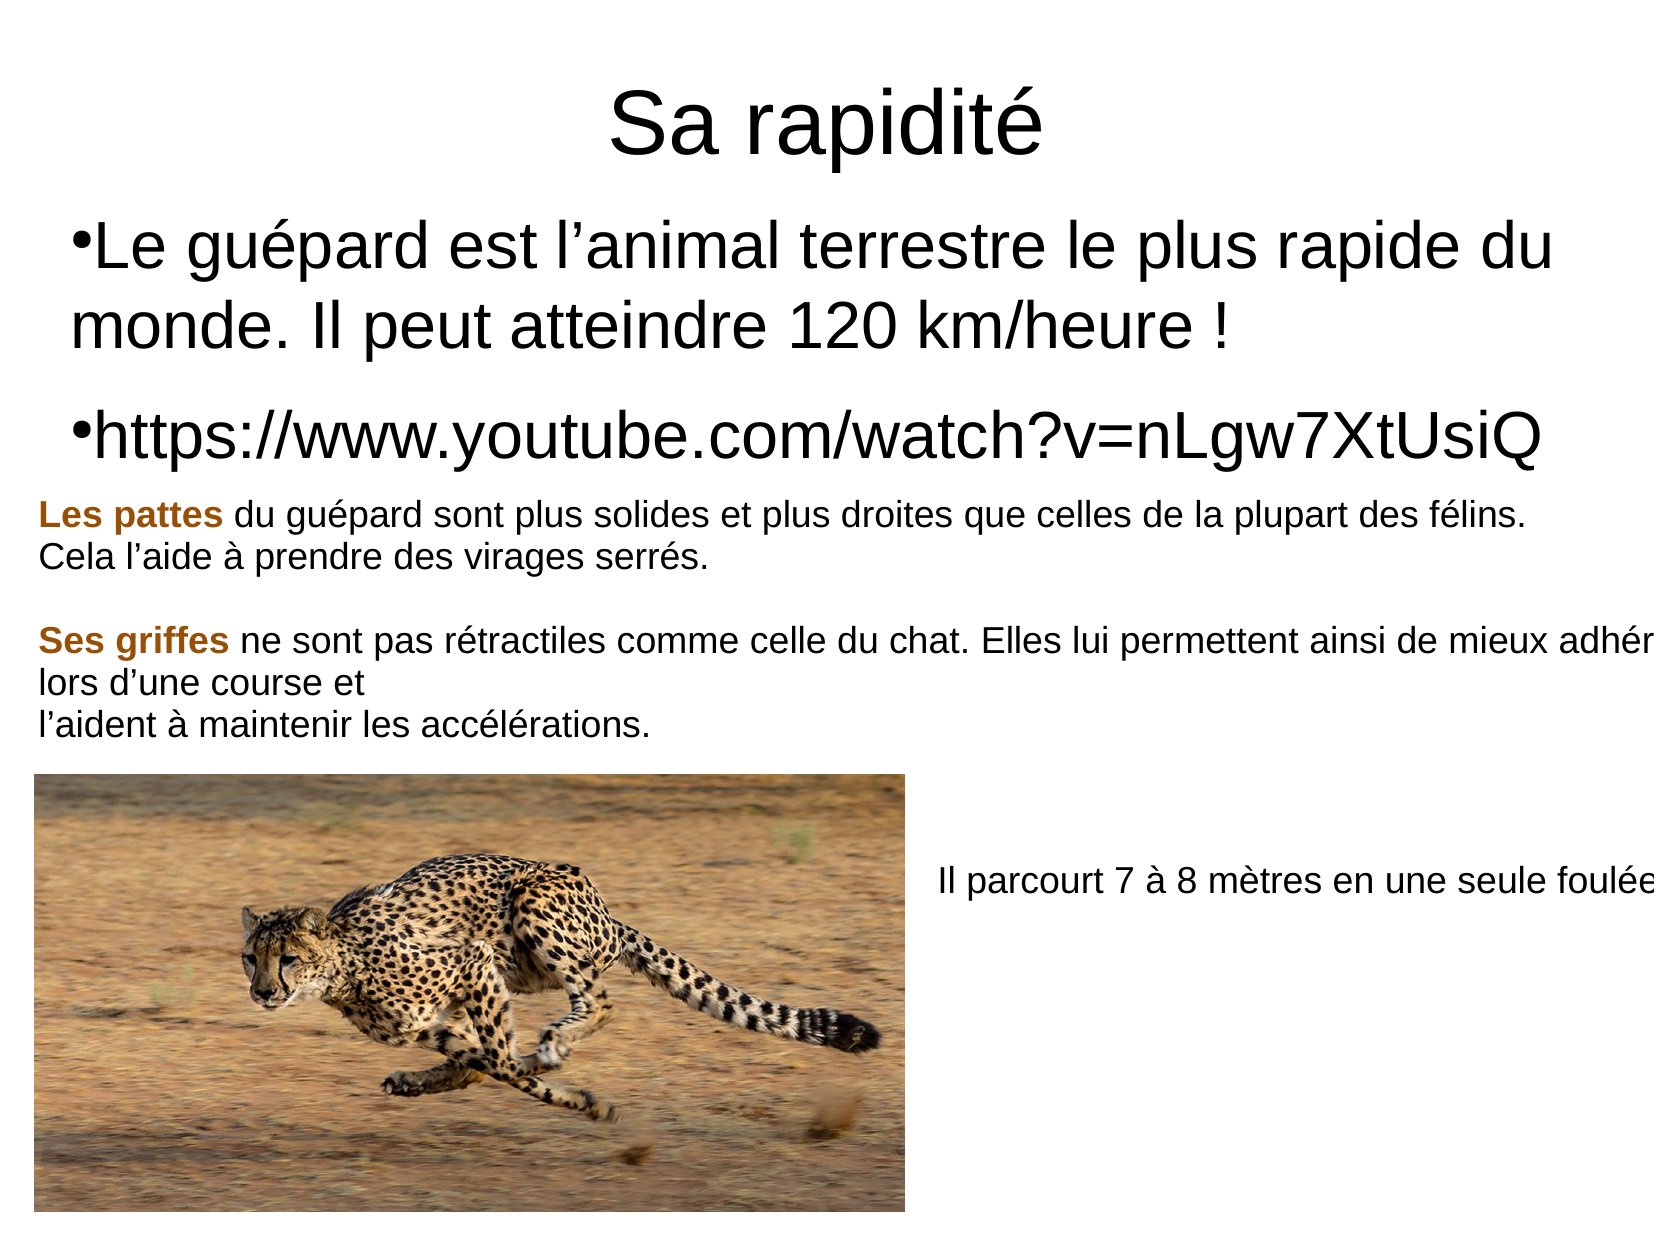

# Sa rapidité
Le guépard est l’animal terrestre le plus rapide du monde. Il peut atteindre 120 km/heure !
https://www.youtube.com/watch?v=nLgw7XtUsiQ
Les pattes du guépard sont plus solides et plus droites que celles de la plupart des félins.
Cela l’aide à prendre des virages serrés.
Ses griffes ne sont pas rétractiles comme celle du chat. Elles lui permettent ainsi de mieux adhérer au sol
lors d’une course et
l’aident à maintenir les accélérations.
Il parcourt 7 à 8 mètres en une seule foulée.